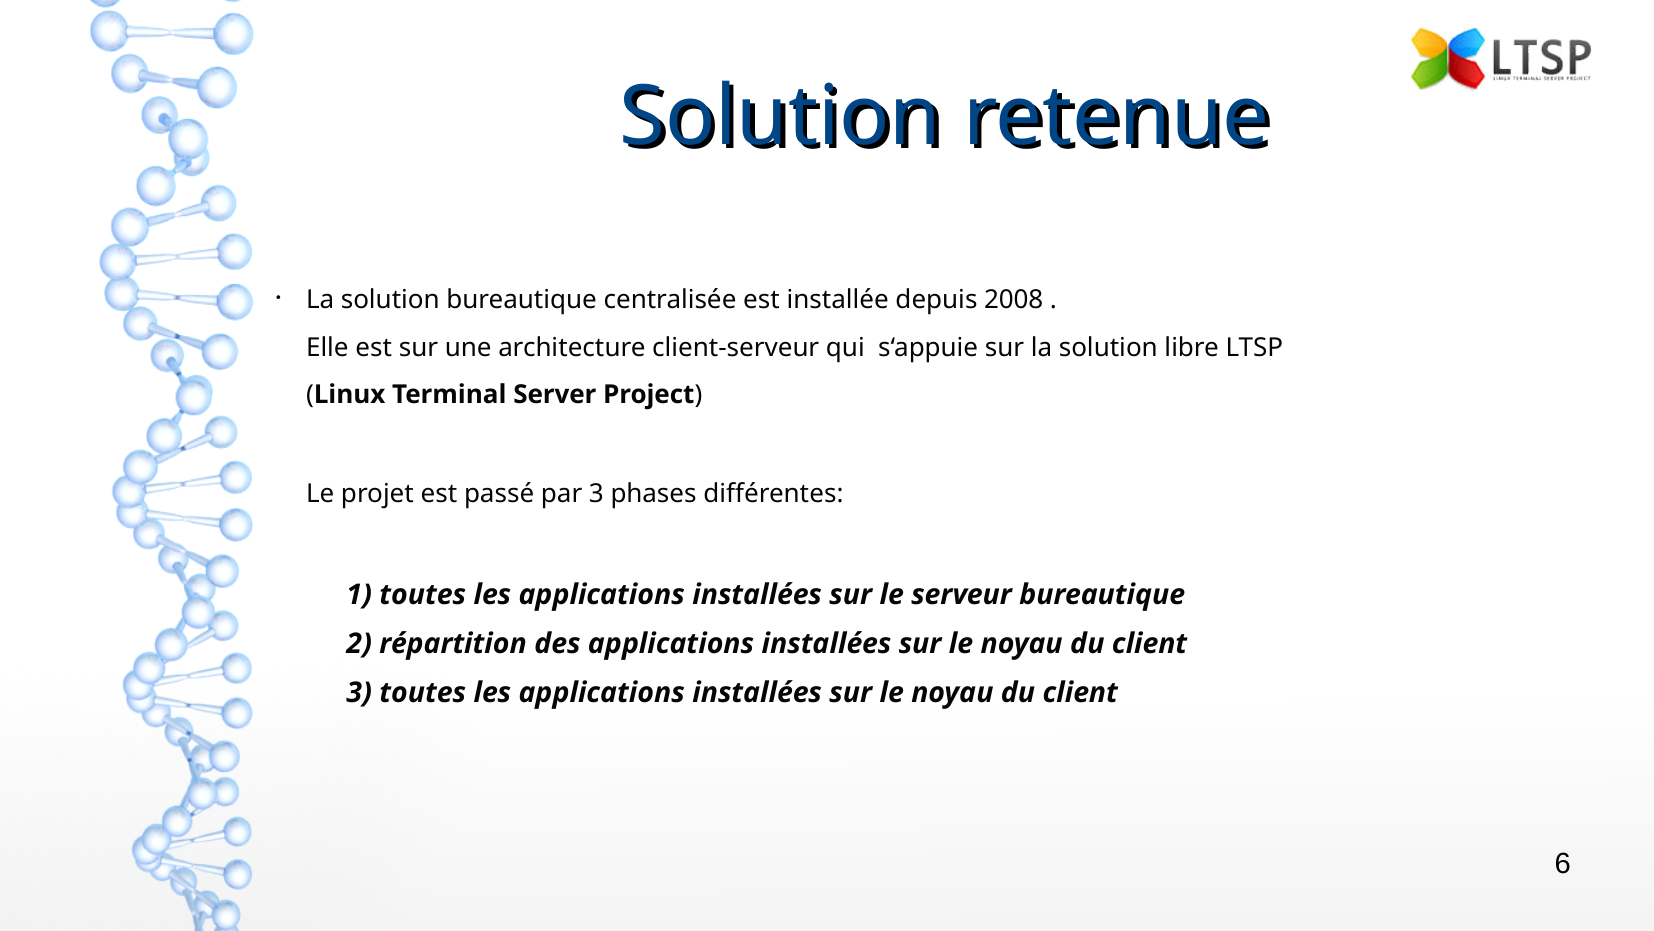

# Solution retenue
La solution bureautique centralisée est installée depuis 2008 .
Elle est sur une architecture client-serveur qui s‘appuie sur la solution libre LTSP
(Linux Terminal Server Project)
Le projet est passé par 3 phases différentes:
1) toutes les applications installées sur le serveur bureautique
2) répartition des applications installées sur le noyau du client
3) toutes les applications installées sur le noyau du client
6